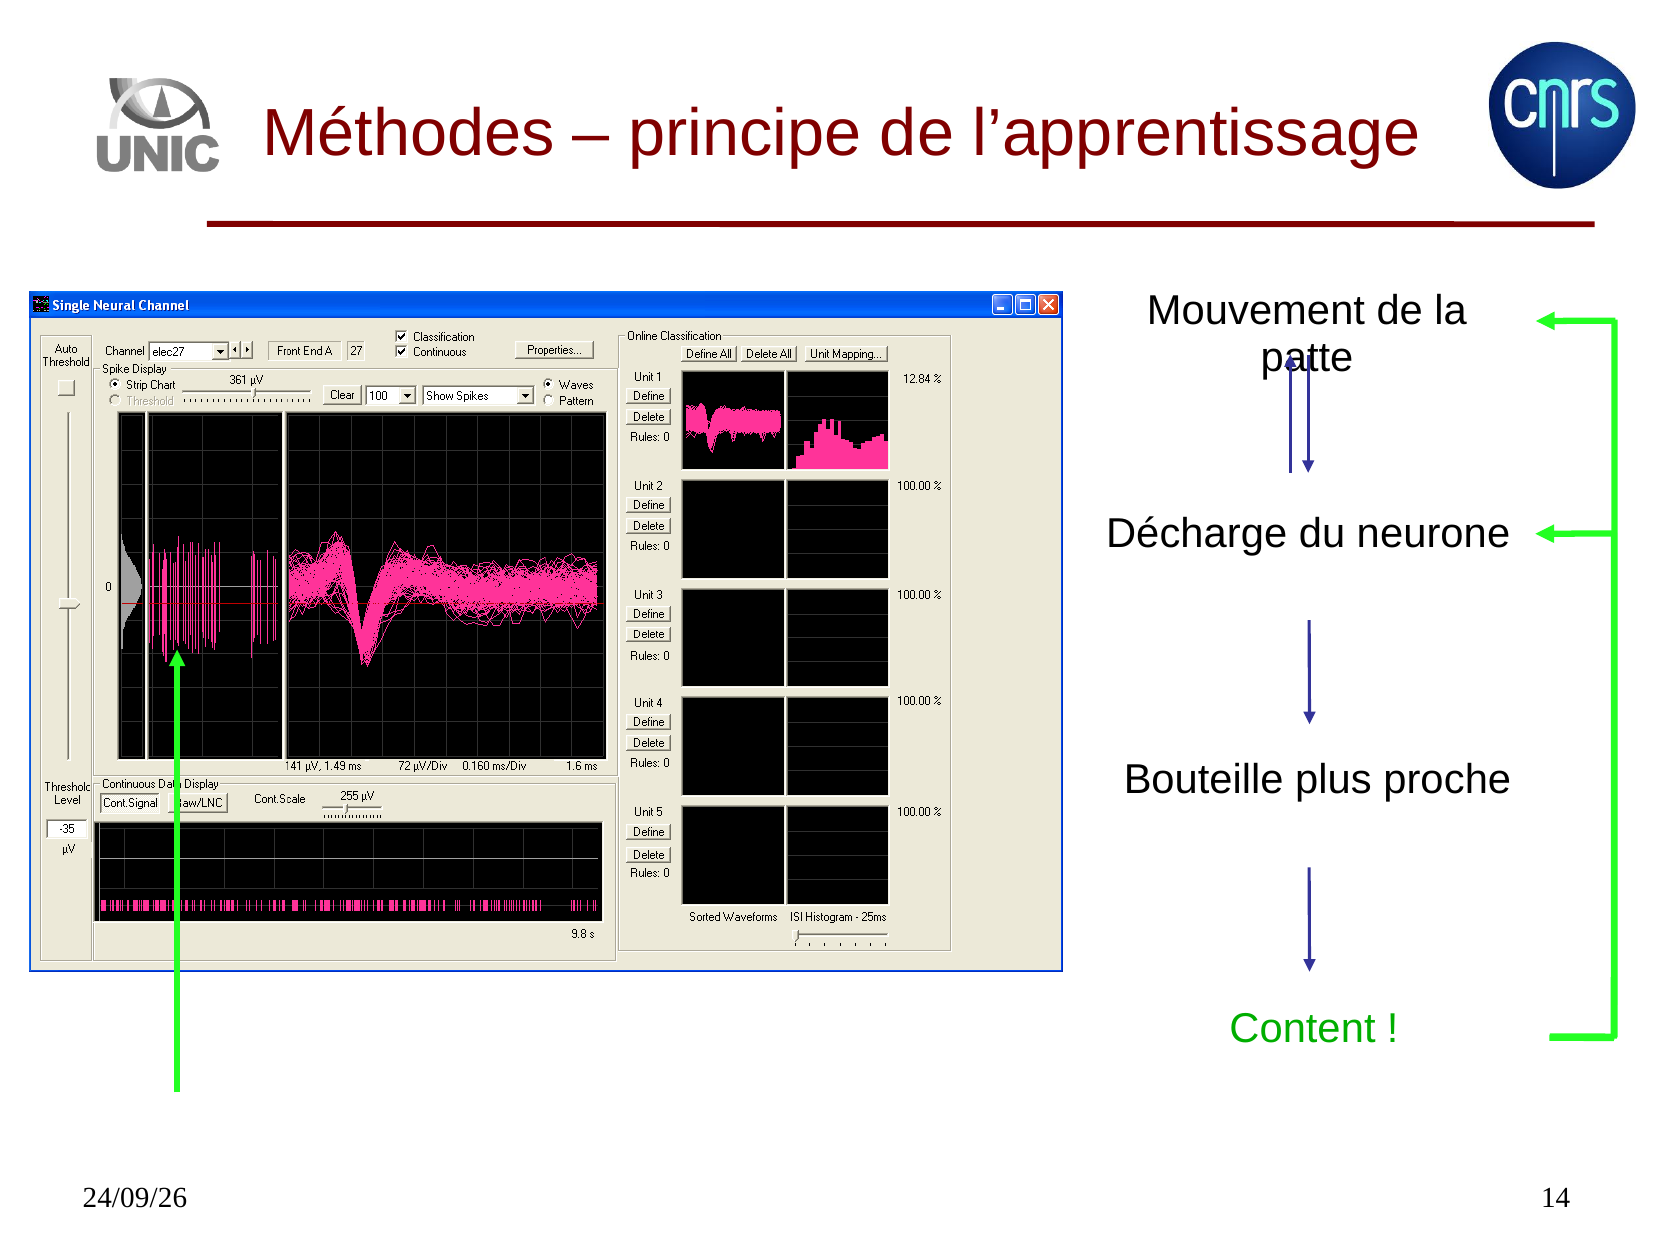

Méthodes – principe de l’apprentissage
Mouvement de la patte
Décharge du neurone
Bouteille plus proche
Content !